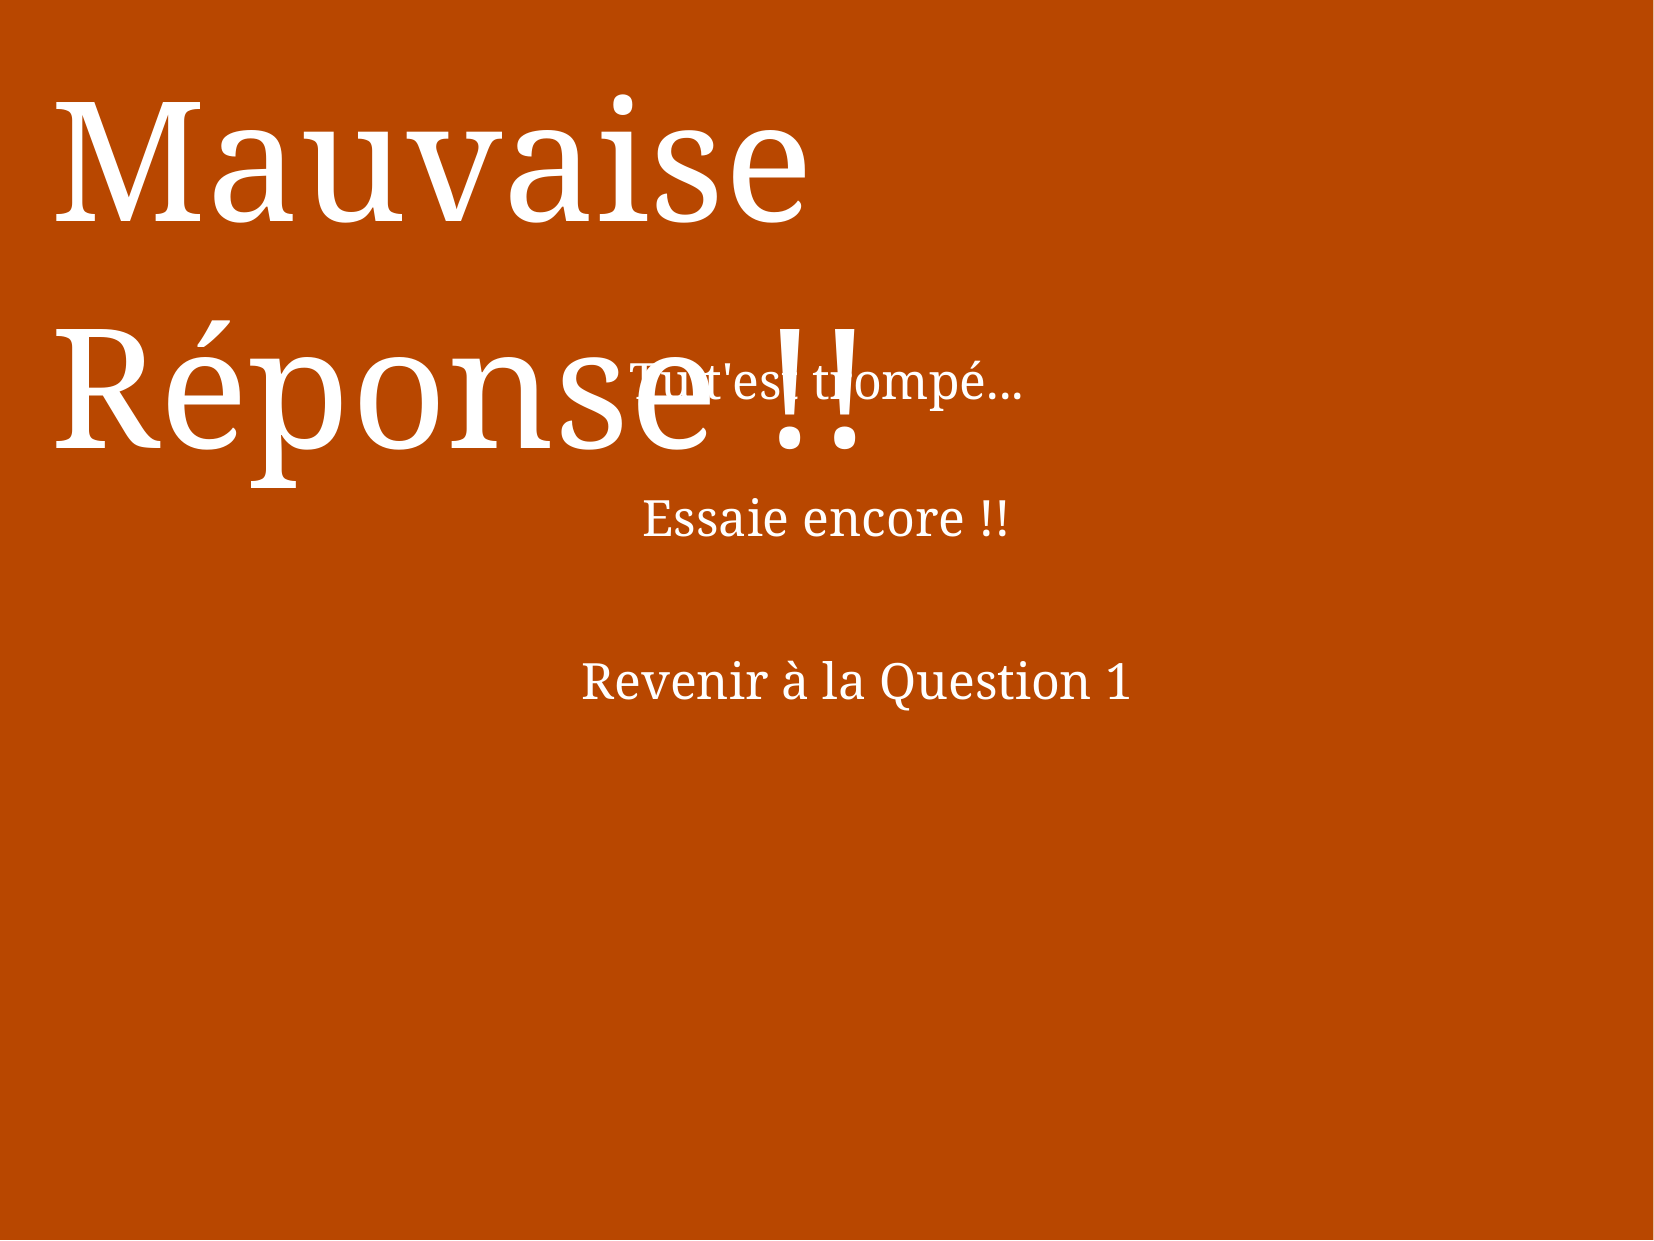

Mauvaise Réponse !!
Tu t'est trompé...
Essaie encore !!
Revenir à la Question 1